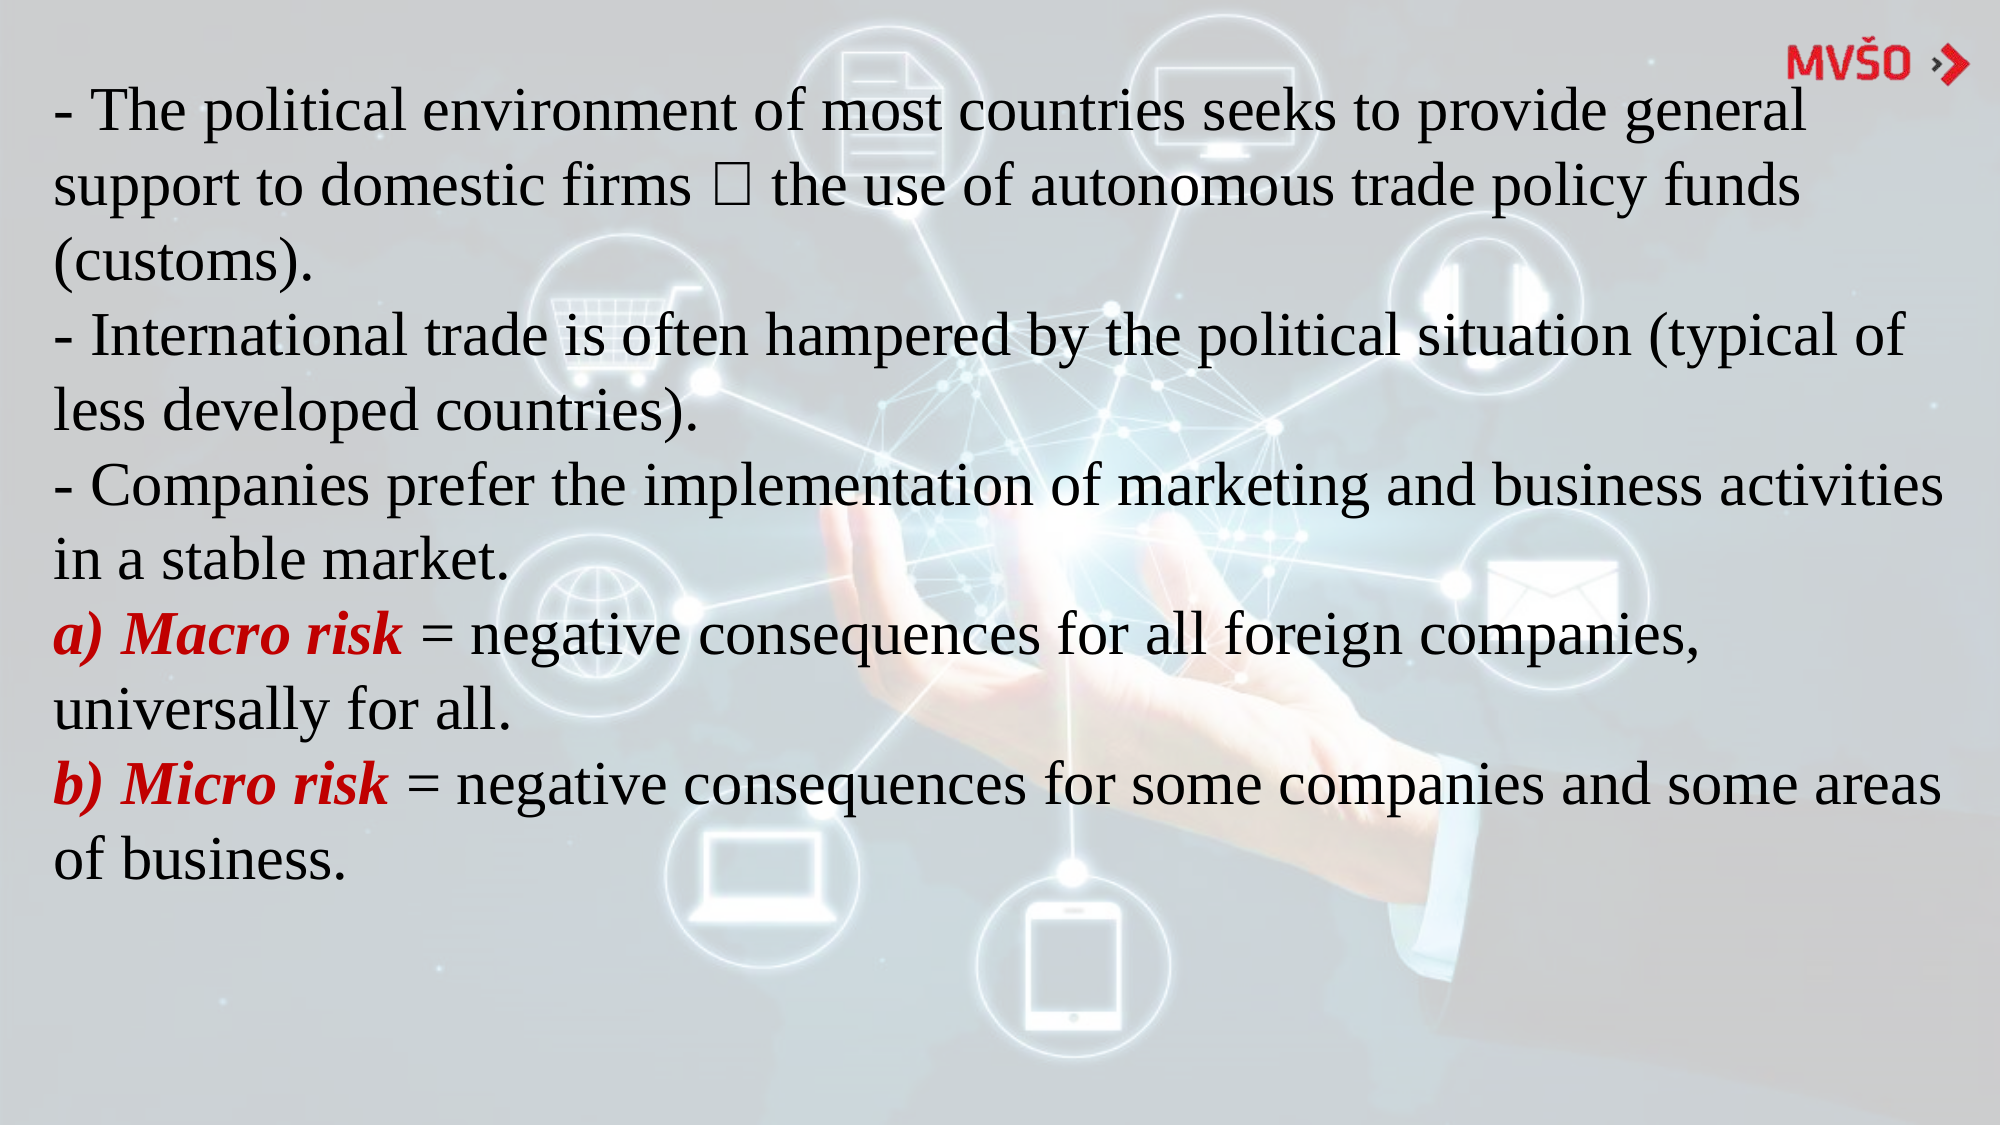

- The political environment of most countries seeks to provide general support to domestic firms  the use of autonomous trade policy funds (customs).
- International trade is often hampered by the political situation (typical of less developed countries).
- Companies prefer the implementation of marketing and business activities in a stable market.
a) Macro risk = negative consequences for all foreign companies, universally for all.
b) Micro risk = negative consequences for some companies and some areas of business.